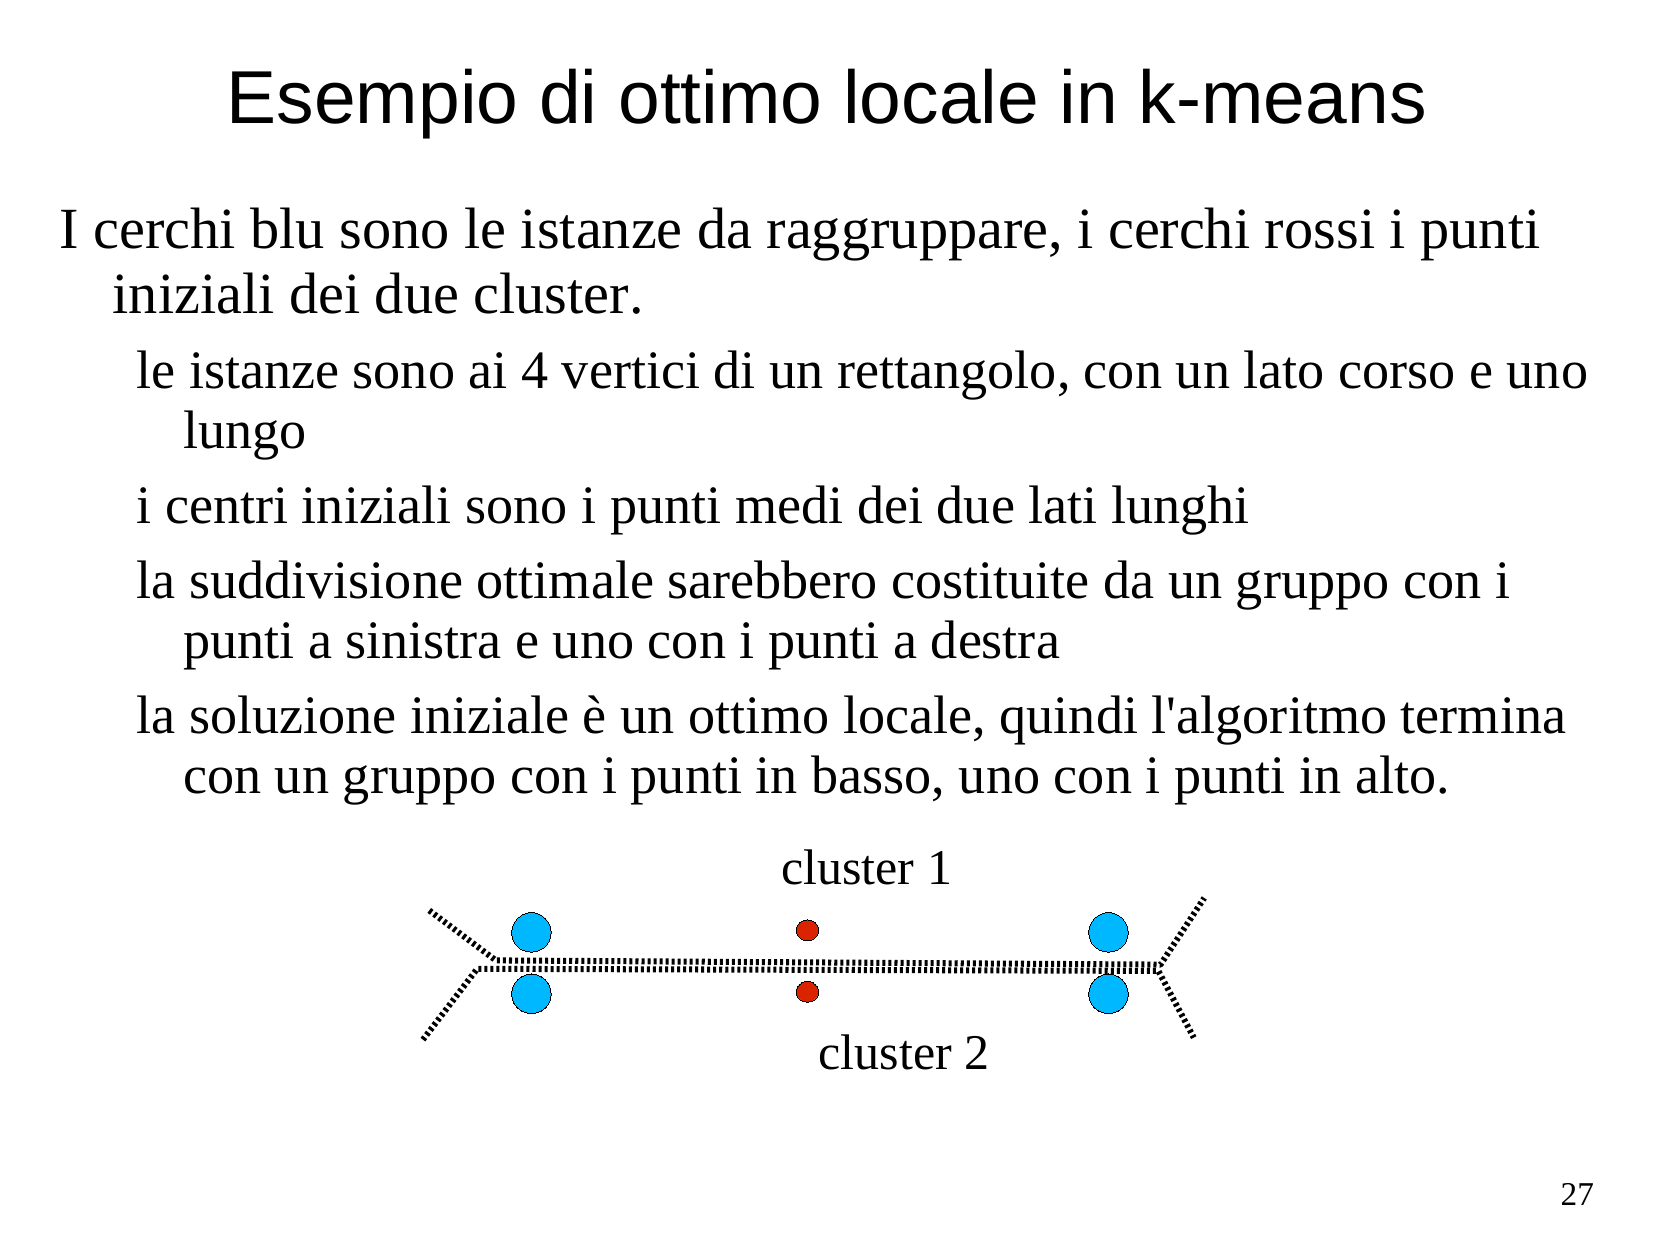

# Esempio di ottimo locale in k-means
I cerchi blu sono le istanze da raggruppare, i cerchi rossi i punti iniziali dei due cluster.
le istanze sono ai 4 vertici di un rettangolo, con un lato corso e uno lungo
i centri iniziali sono i punti medi dei due lati lunghi
la suddivisione ottimale sarebbero costituite da un gruppo con i punti a sinistra e uno con i punti a destra
la soluzione iniziale è un ottimo locale, quindi l'algoritmo termina con un gruppo con i punti in basso, uno con i punti in alto.
cluster 1
cluster 2